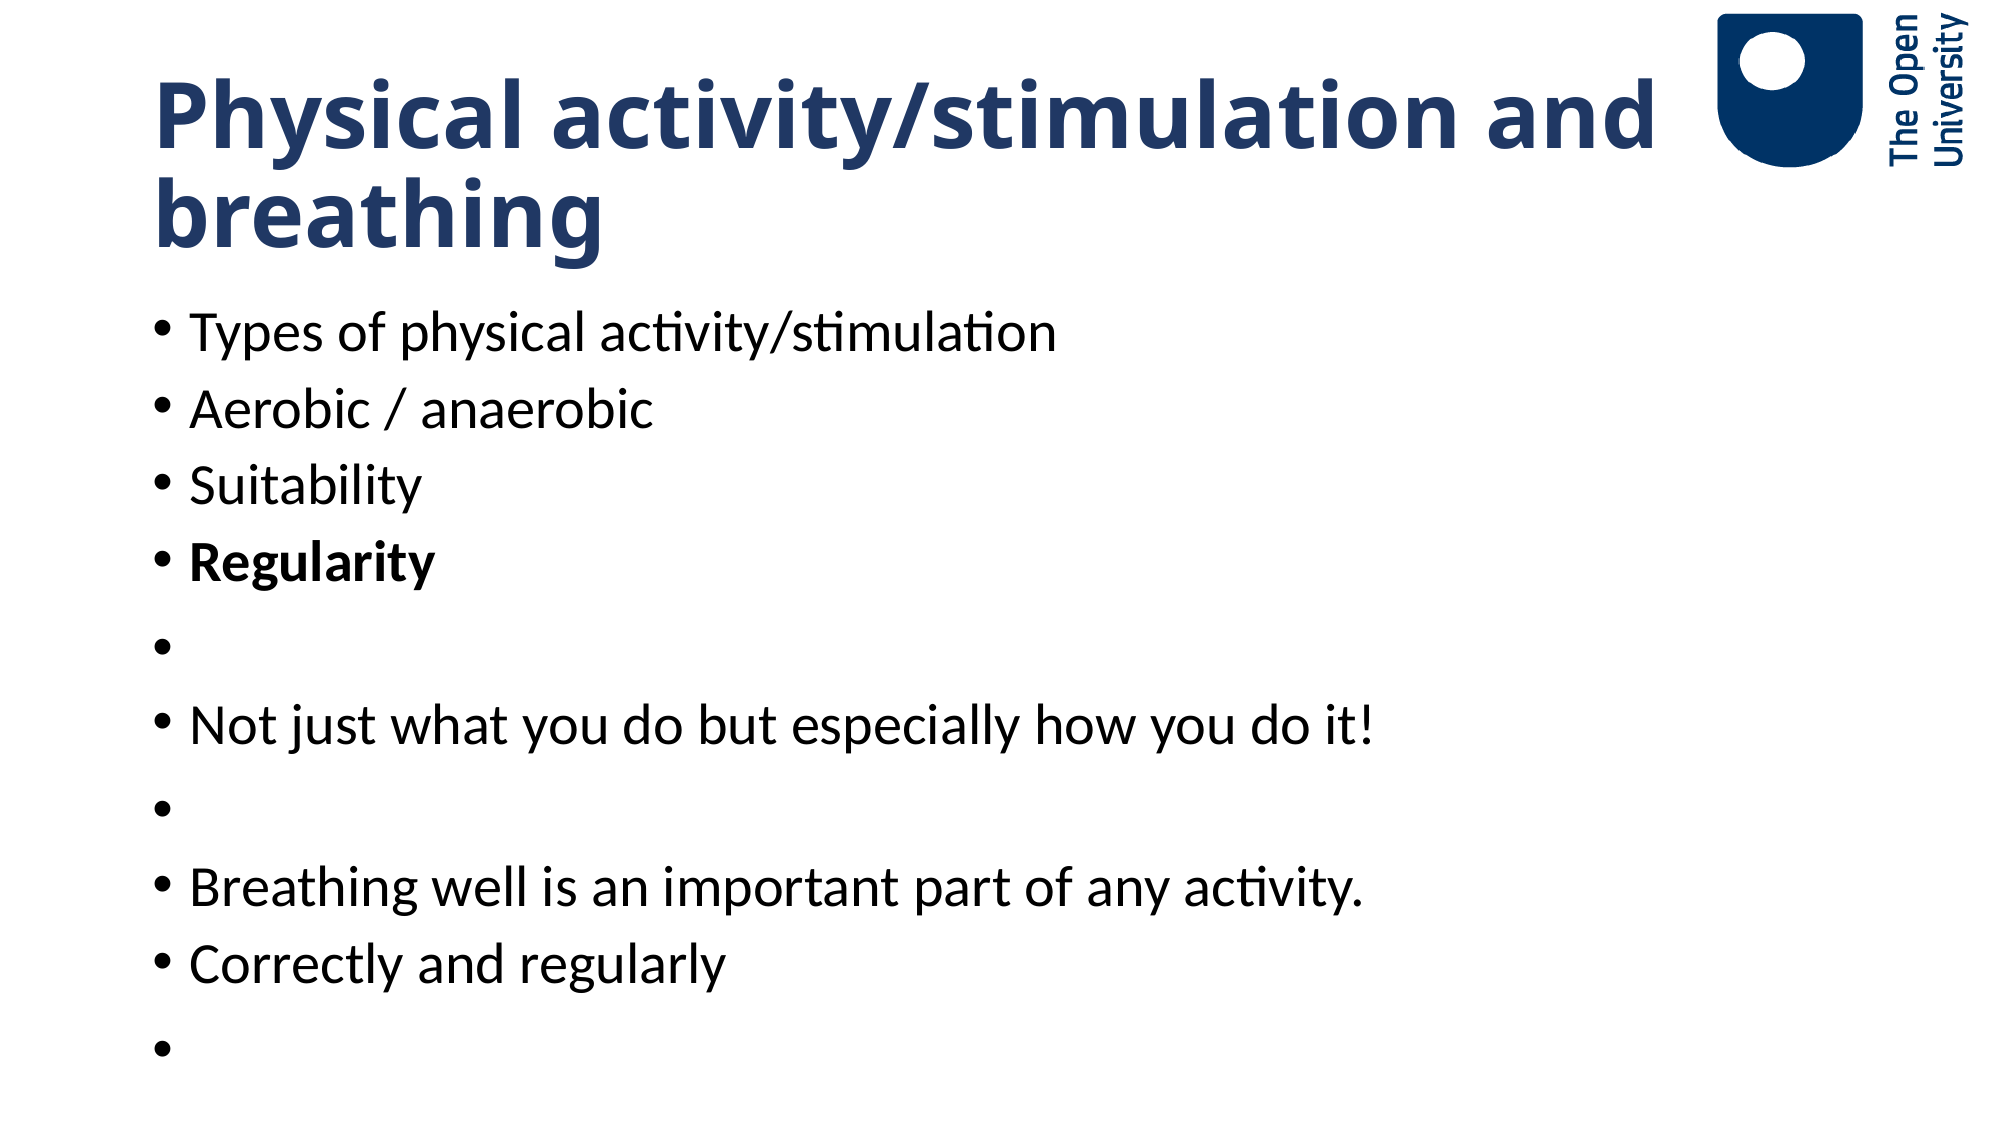

# Physical activity/stimulation and breathing
Types of physical activity/stimulation
Aerobic / anaerobic
Suitability
Regularity
Not just what you do but especially how you do it!
Breathing well is an important part of any activity.
Correctly and regularly